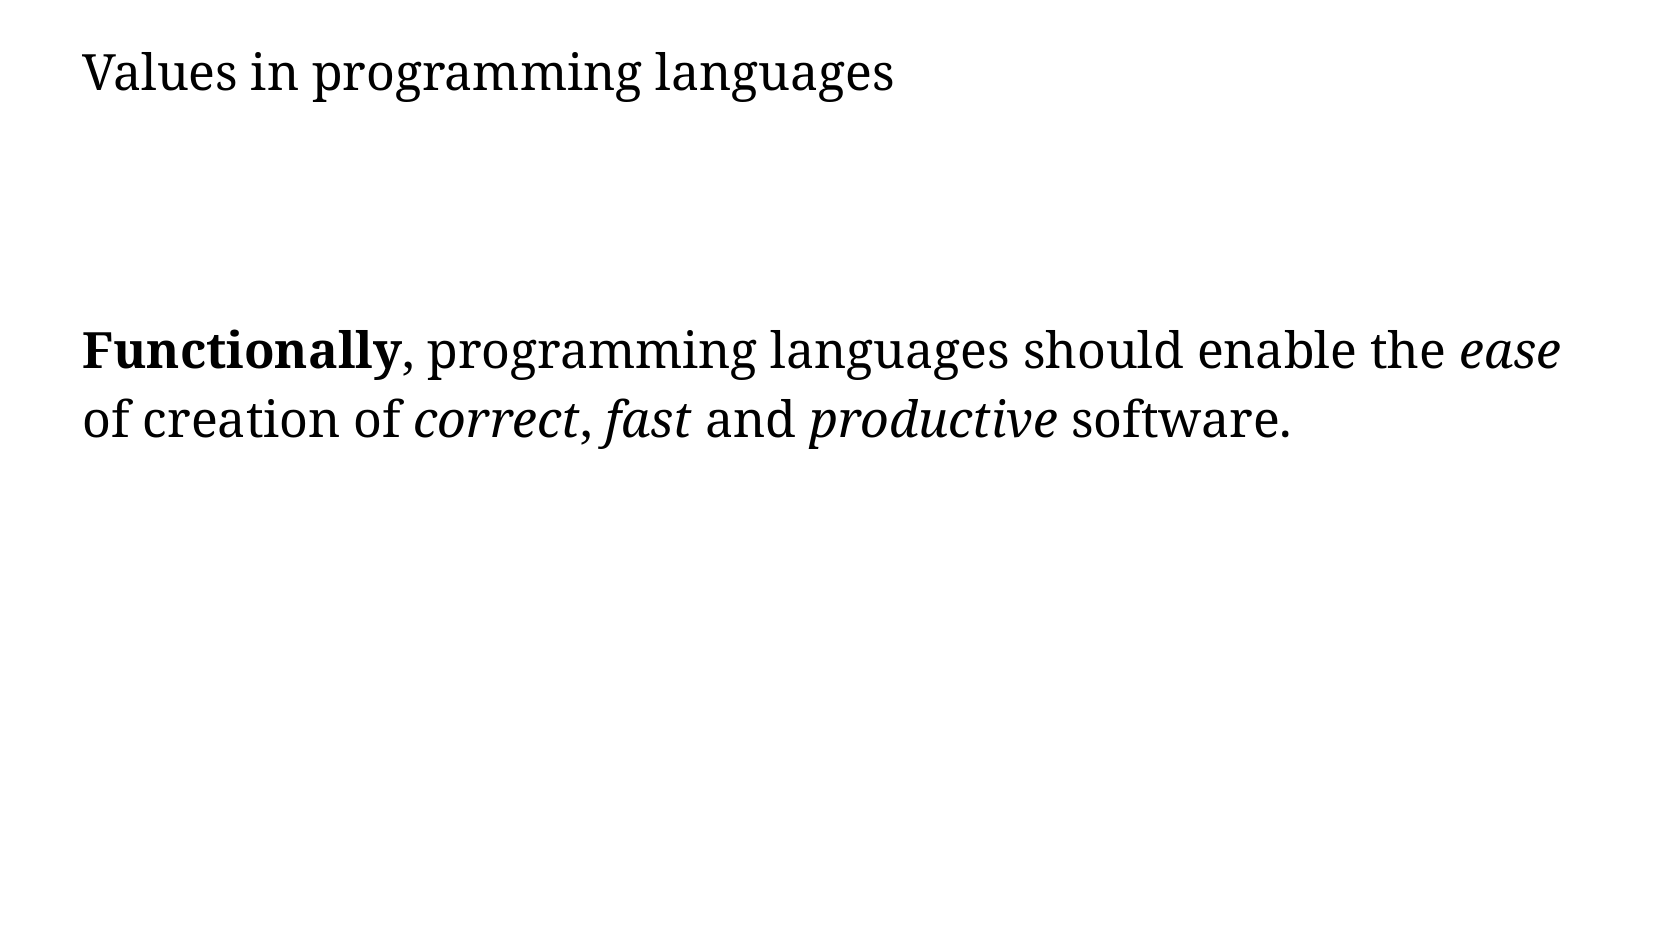

# Values in programming languages
Functionally, programming languages should enable the ease of creation of correct, fast and productive software.